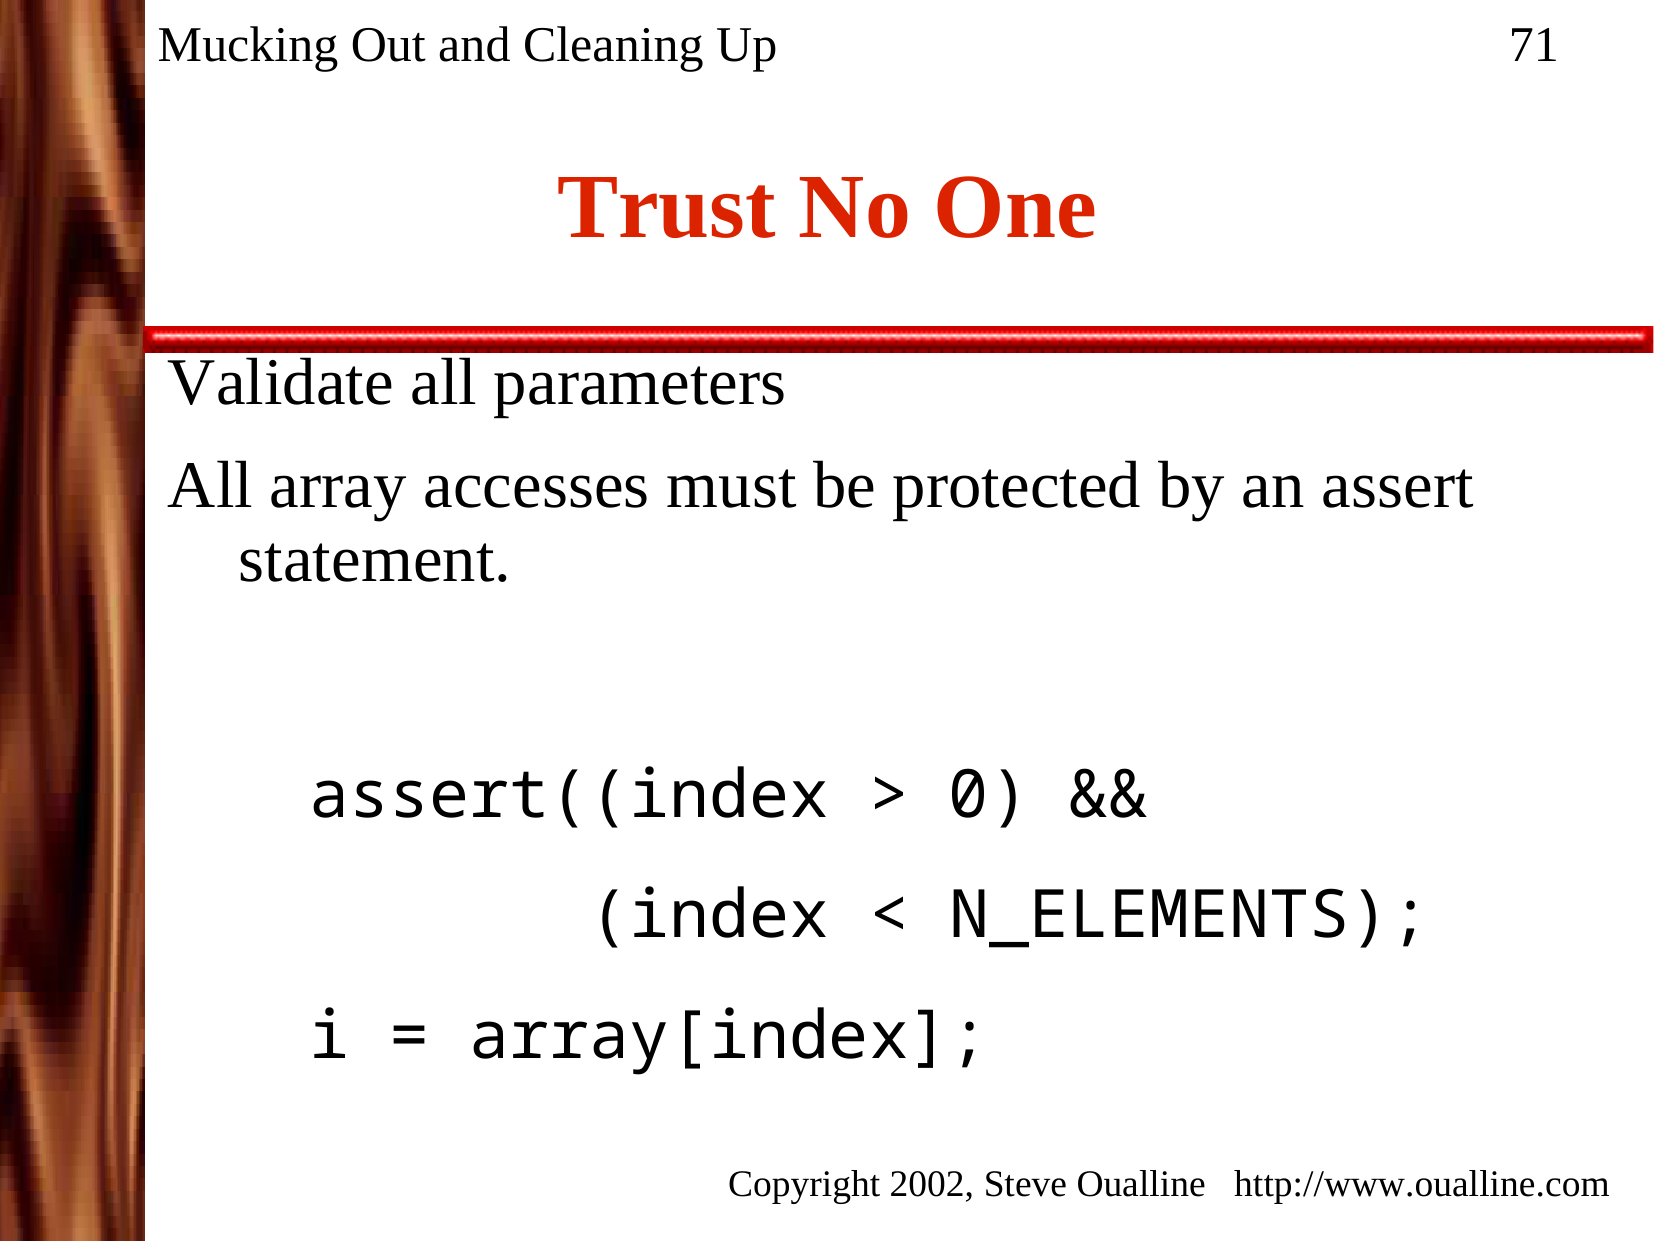

# Trust No One
Validate all parameters
All array accesses must be protected by an assert statement.
assert((index > 0) &&
 (index < N_ELEMENTS);
i = array[index];